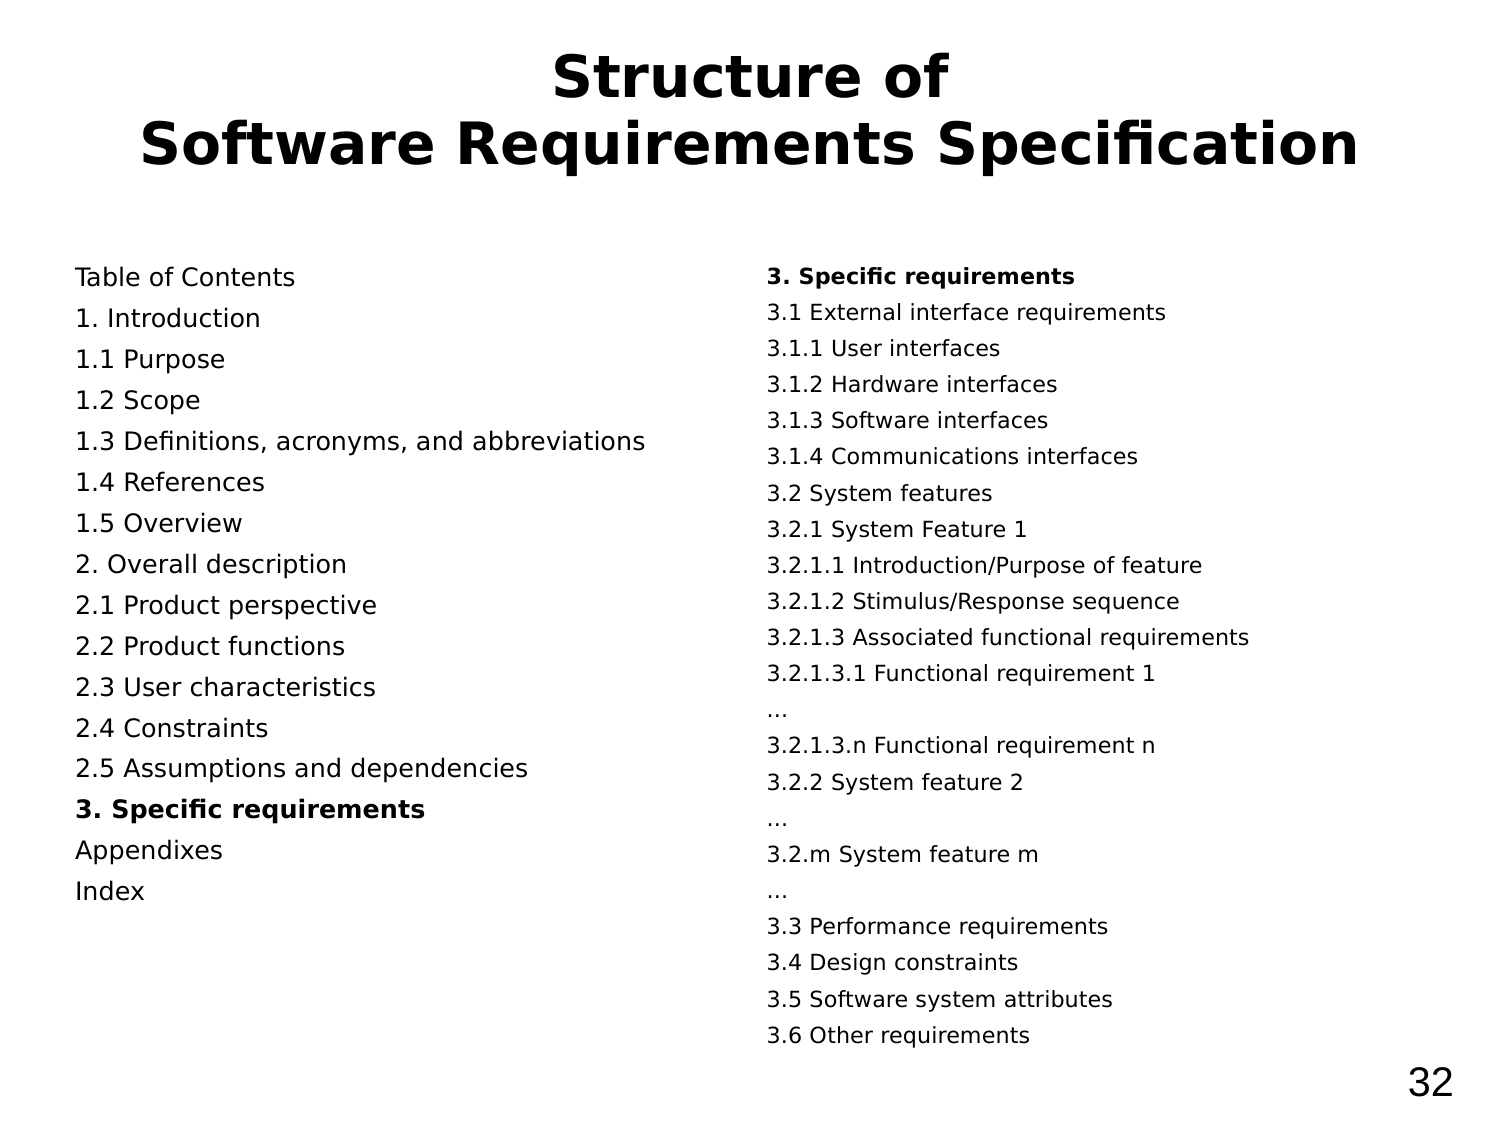

Structure of
Software Requirements Specification
# Table of Contents
1. Introduction
1.1 Purpose
1.2 Scope
1.3 Definitions, acronyms, and abbreviations
1.4 References
1.5 Overview
2. Overall description
2.1 Product perspective
2.2 Product functions
2.3 User characteristics
2.4 Constraints
2.5 Assumptions and dependencies
3. Specific requirements
Appendixes
Index
3. Specific requirements
3.1 External interface requirements
3.1.1 User interfaces
3.1.2 Hardware interfaces
3.1.3 Software interfaces
3.1.4 Communications interfaces
3.2 System features
3.2.1 System Feature 1
3.2.1.1 Introduction/Purpose of feature
3.2.1.2 Stimulus/Response sequence
3.2.1.3 Associated functional requirements
3.2.1.3.1 Functional requirement 1
...
3.2.1.3.n Functional requirement n
3.2.2 System feature 2
...
3.2.m System feature m
...
3.3 Performance requirements
3.4 Design constraints
3.5 Software system attributes
3.6 Other requirements